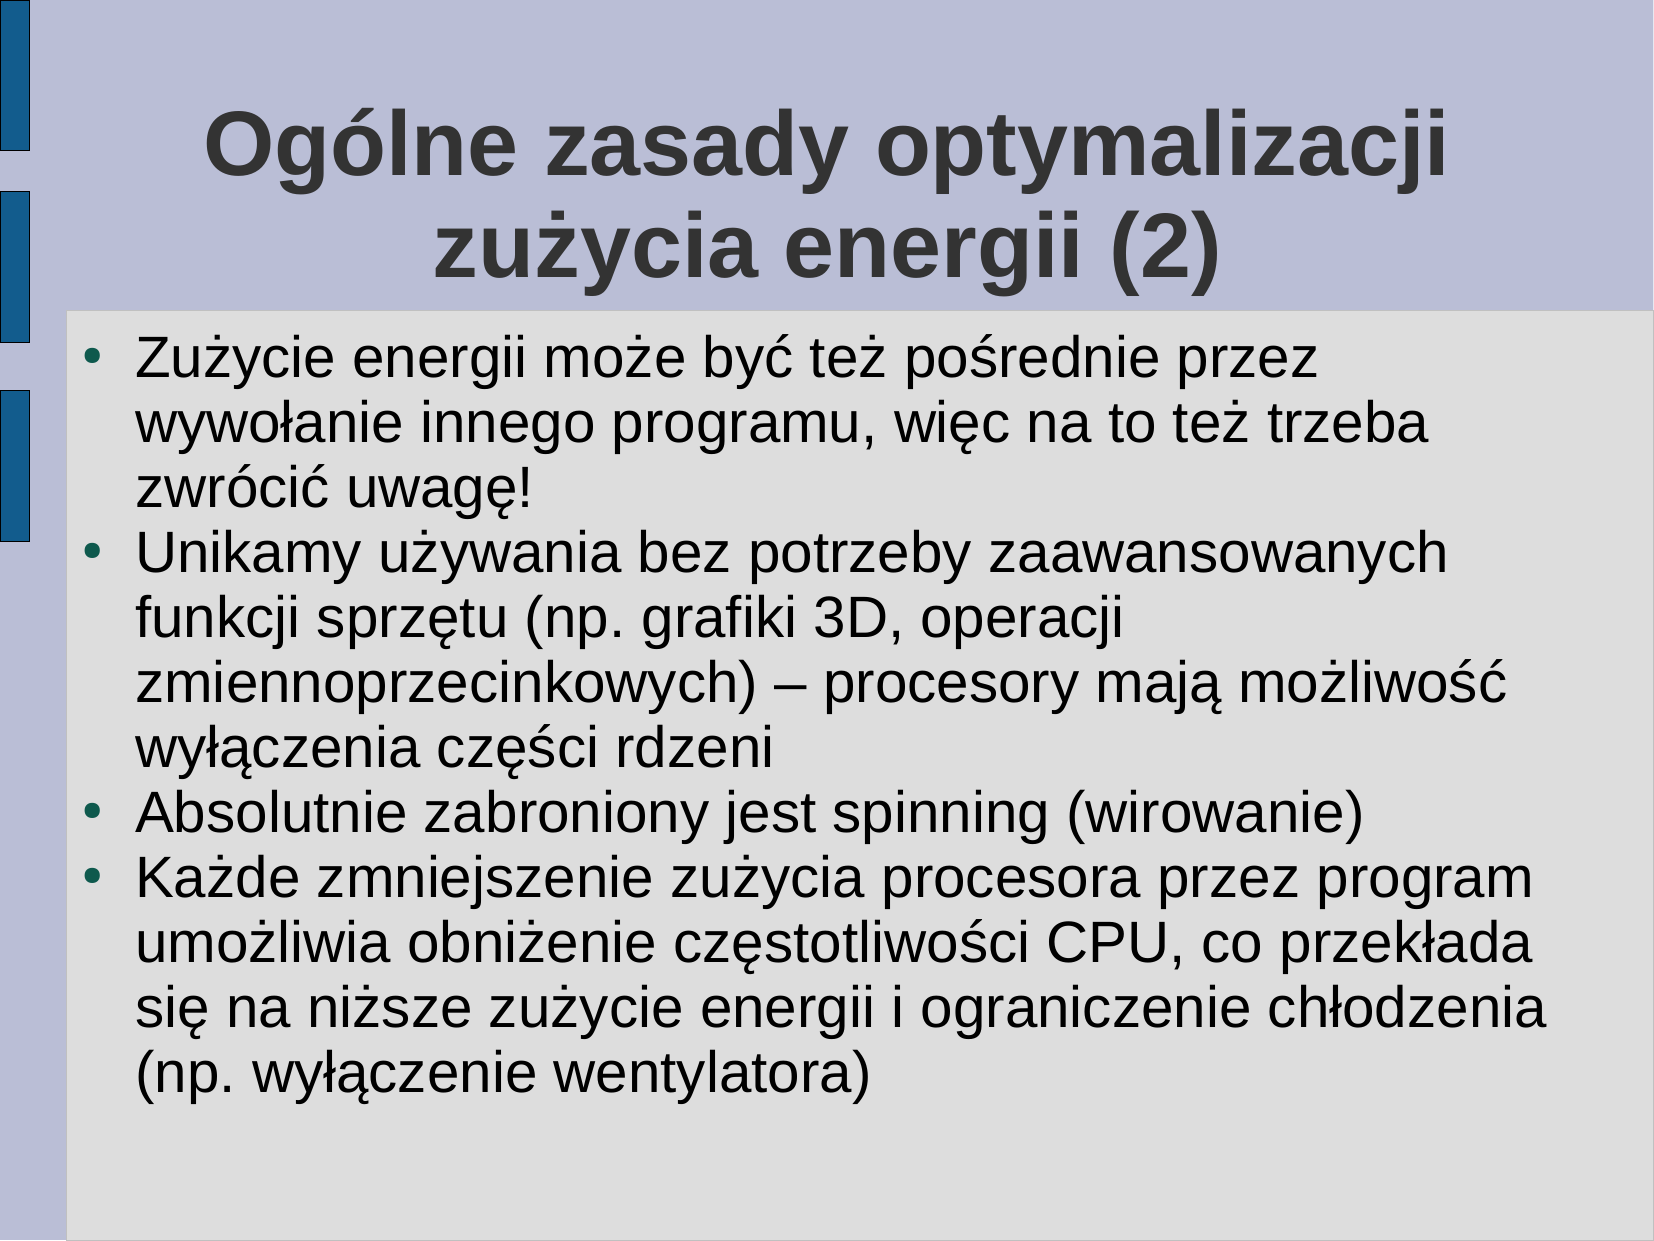

# Ogólne zasady optymalizacji zużycia energii (2)
Zużycie energii może być też pośrednie przez wywołanie innego programu, więc na to też trzeba zwrócić uwagę!
Unikamy używania bez potrzeby zaawansowanych funkcji sprzętu (np. grafiki 3D, operacji zmiennoprzecinkowych) – procesory mają możliwość wyłączenia części rdzeni
Absolutnie zabroniony jest spinning (wirowanie)
Każde zmniejszenie zużycia procesora przez program umożliwia obniżenie częstotliwości CPU, co przekłada się na niższe zużycie energii i ograniczenie chłodzenia (np. wyłączenie wentylatora)